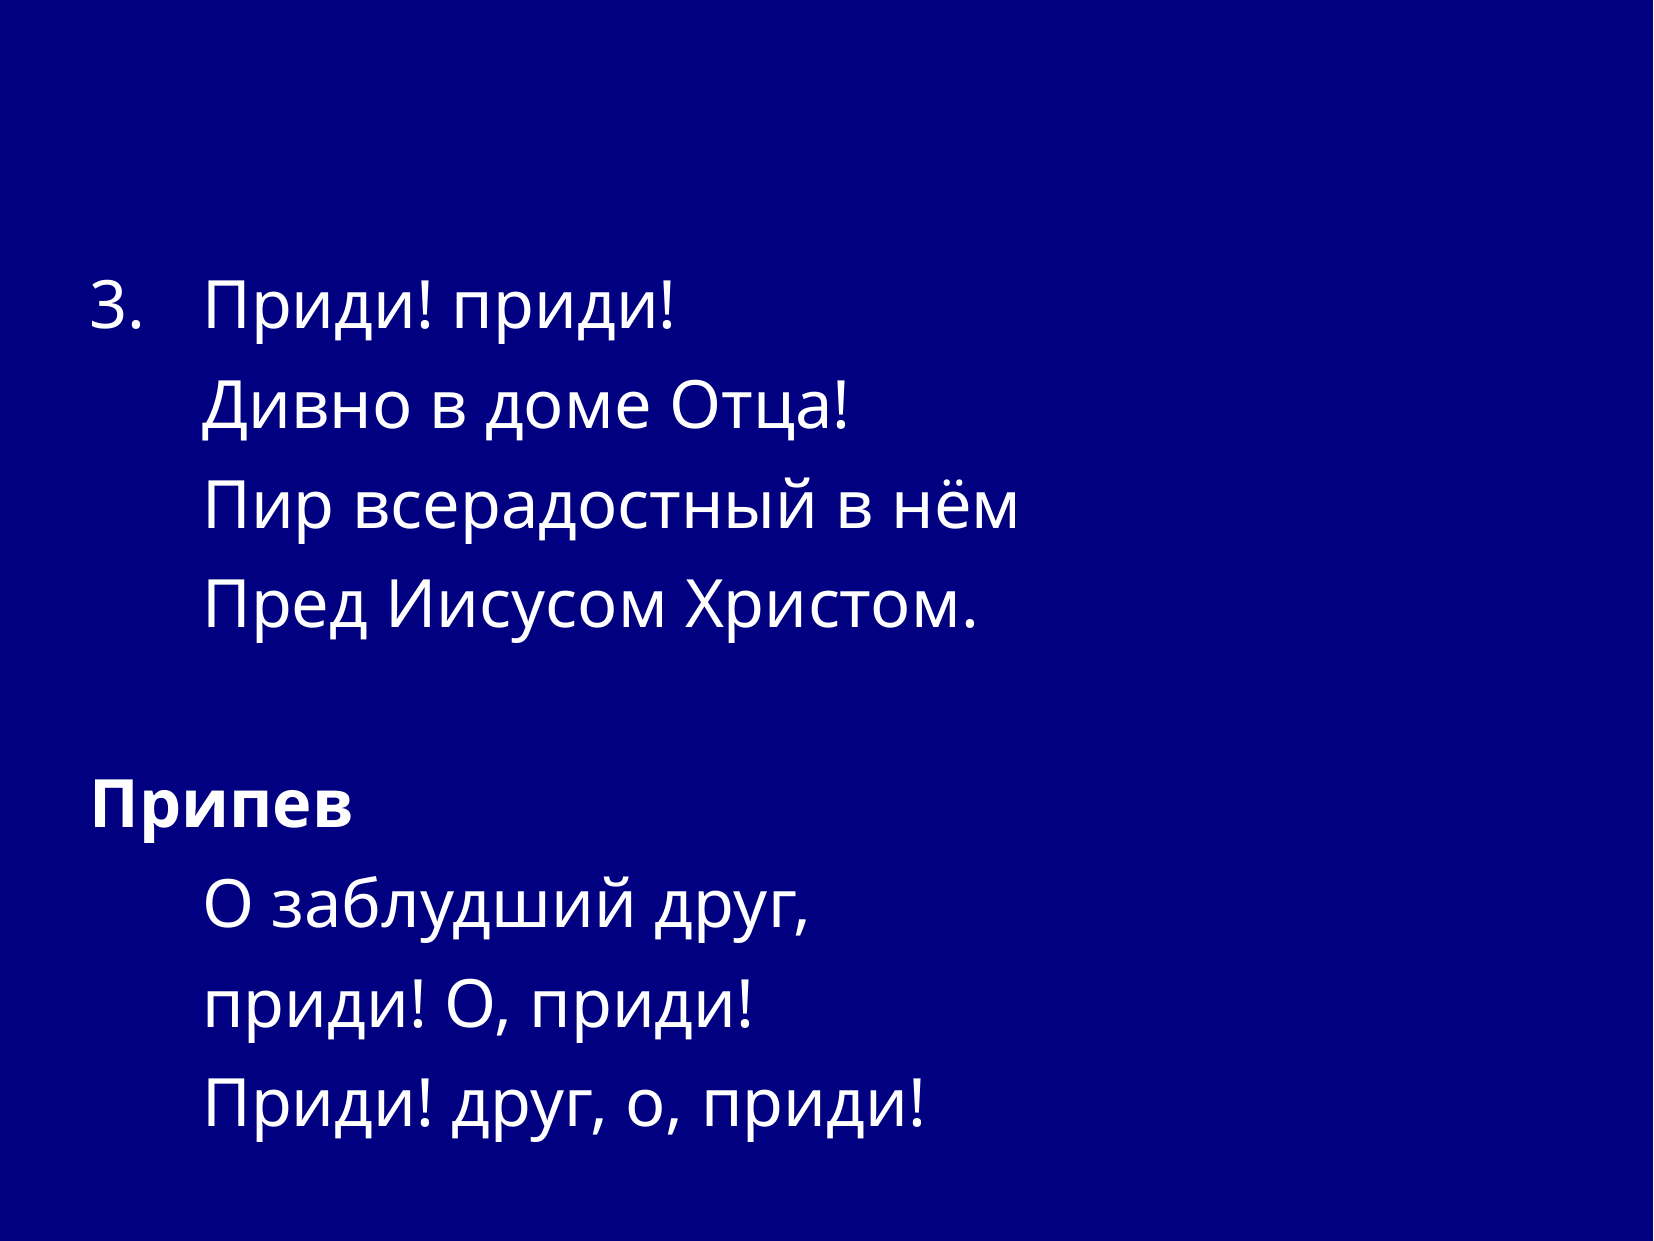

3.	Приди! приди!
	Дивно в доме Отца!
	Пир всерадостный в нём
	Пред Иисусом Христом.
Припев
	О заблудший друг,
	приди! О, приди!
	Приди! друг, о, приди!